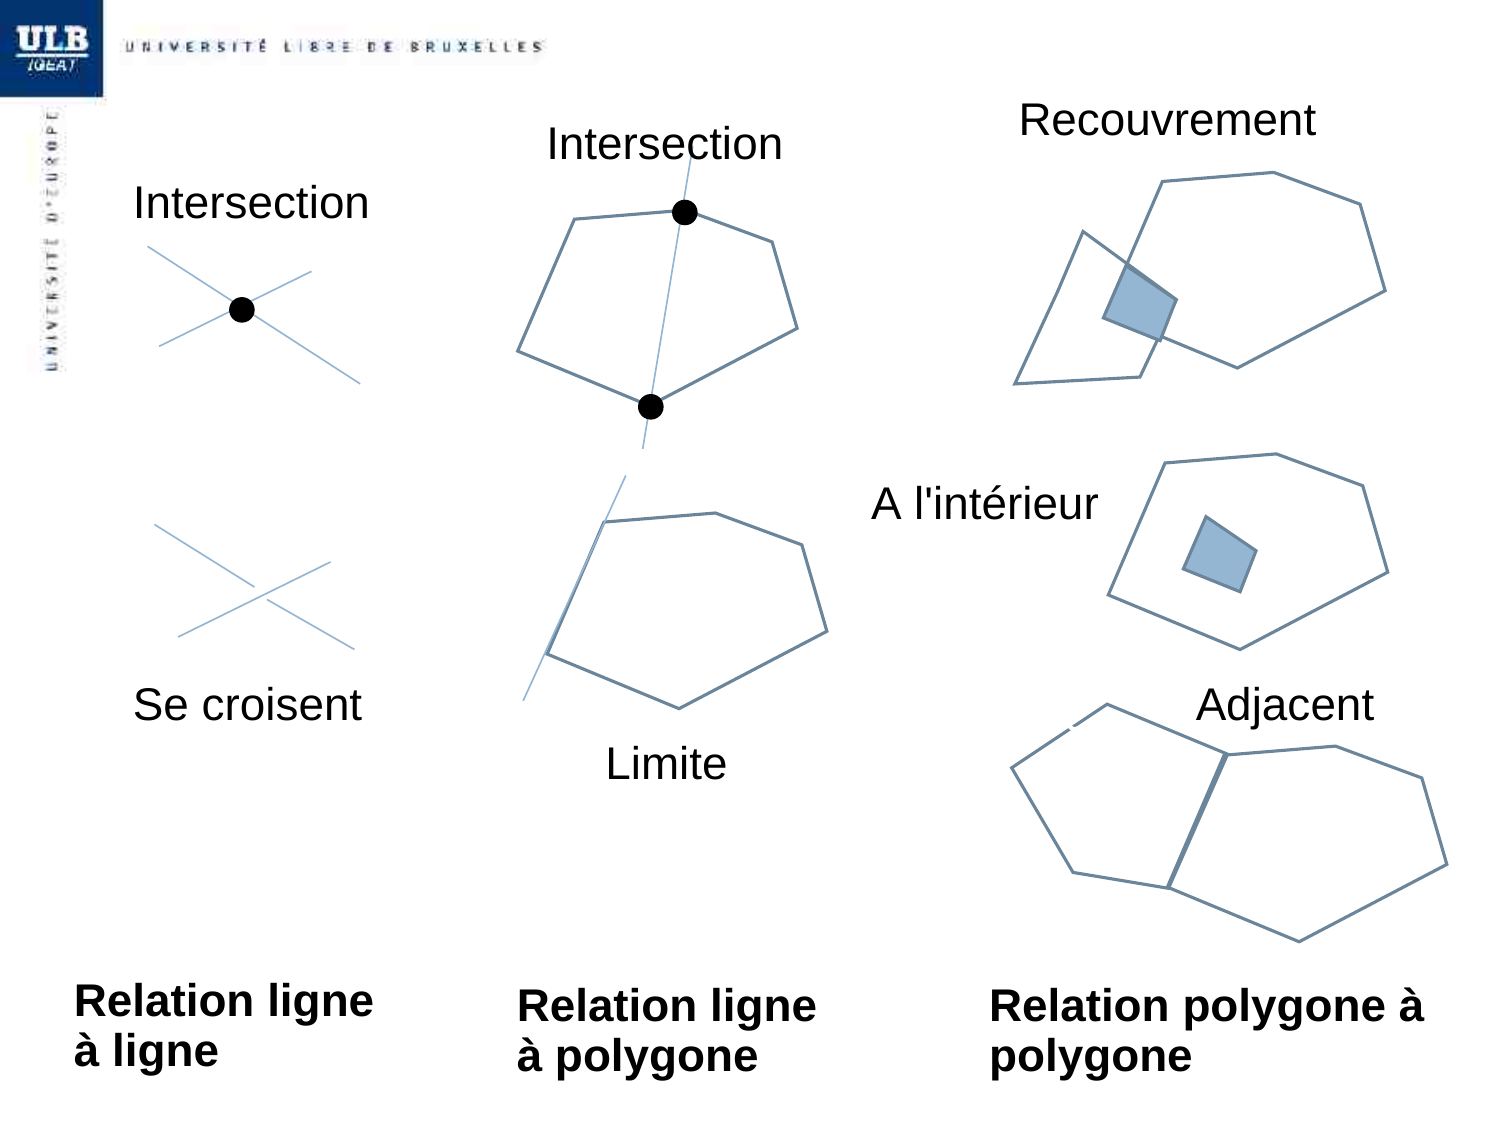

Recouvrement
Intersection
Overlap
Intersection
Inside
A l'intérieur
Se croisent
Adjacent
Adjacent
Limite
Relation ligne à ligne
Relation ligne à polygone
Relation polygone à polygone